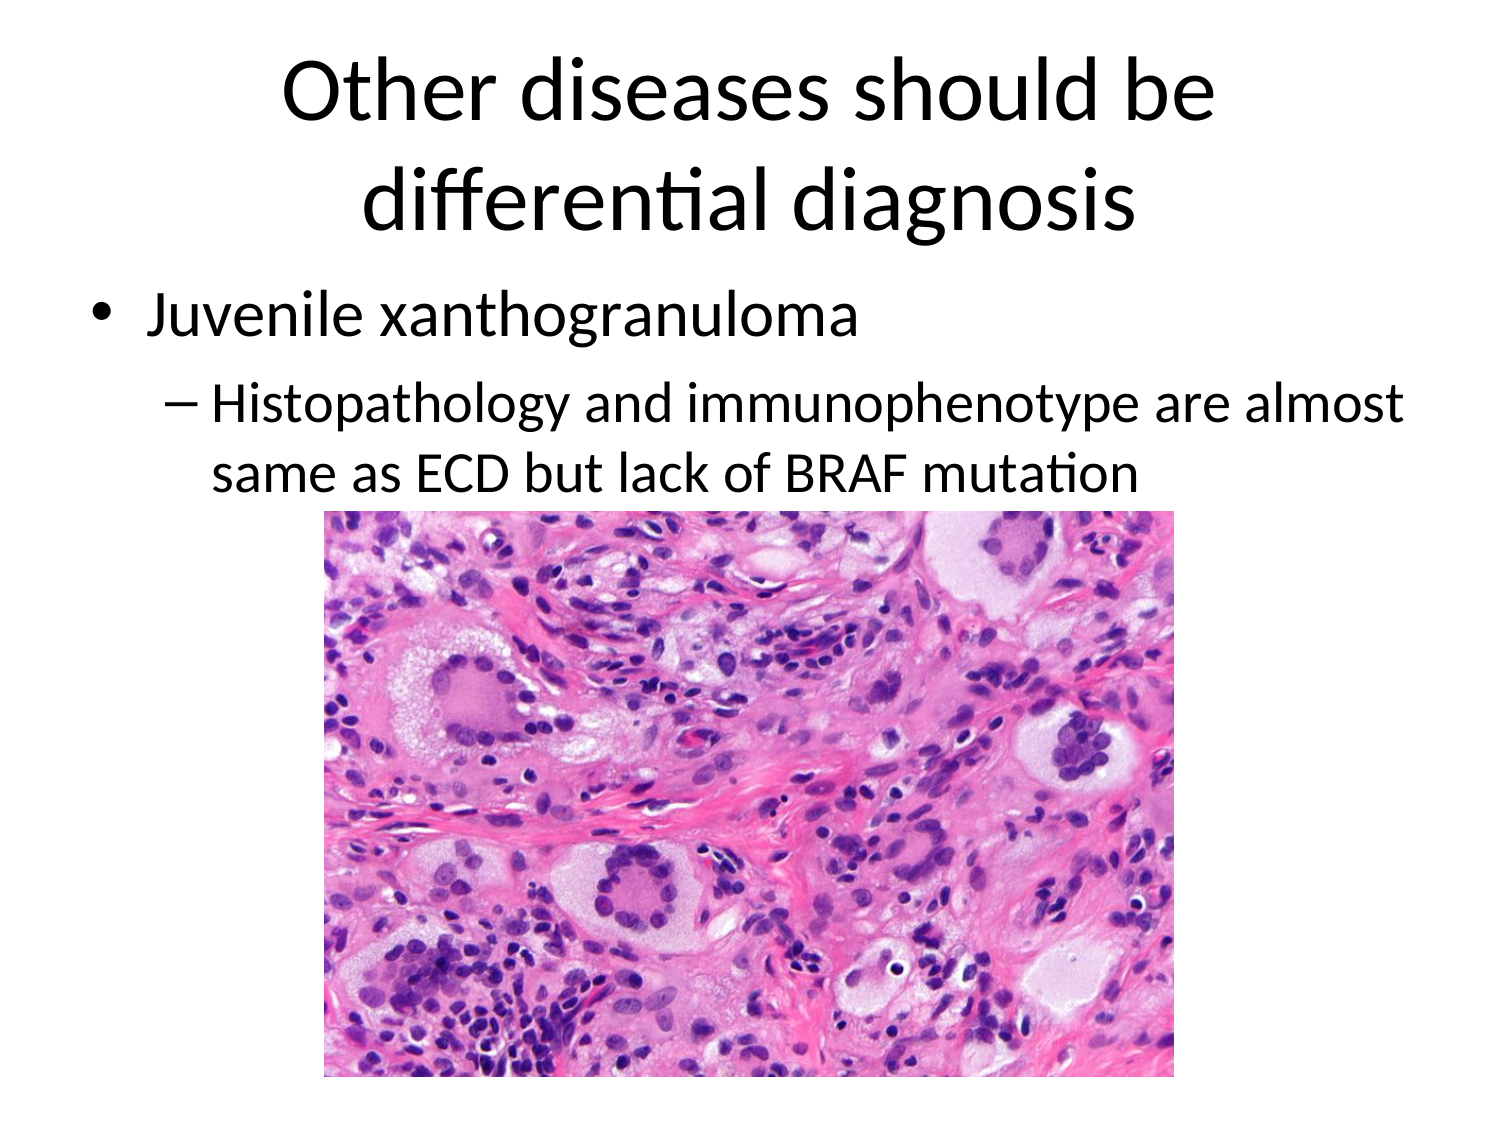

# Other diseases should be differential diagnosis
Juvenile xanthogranuloma
Histopathology and immunophenotype are almost same as ECD but lack of BRAF mutation